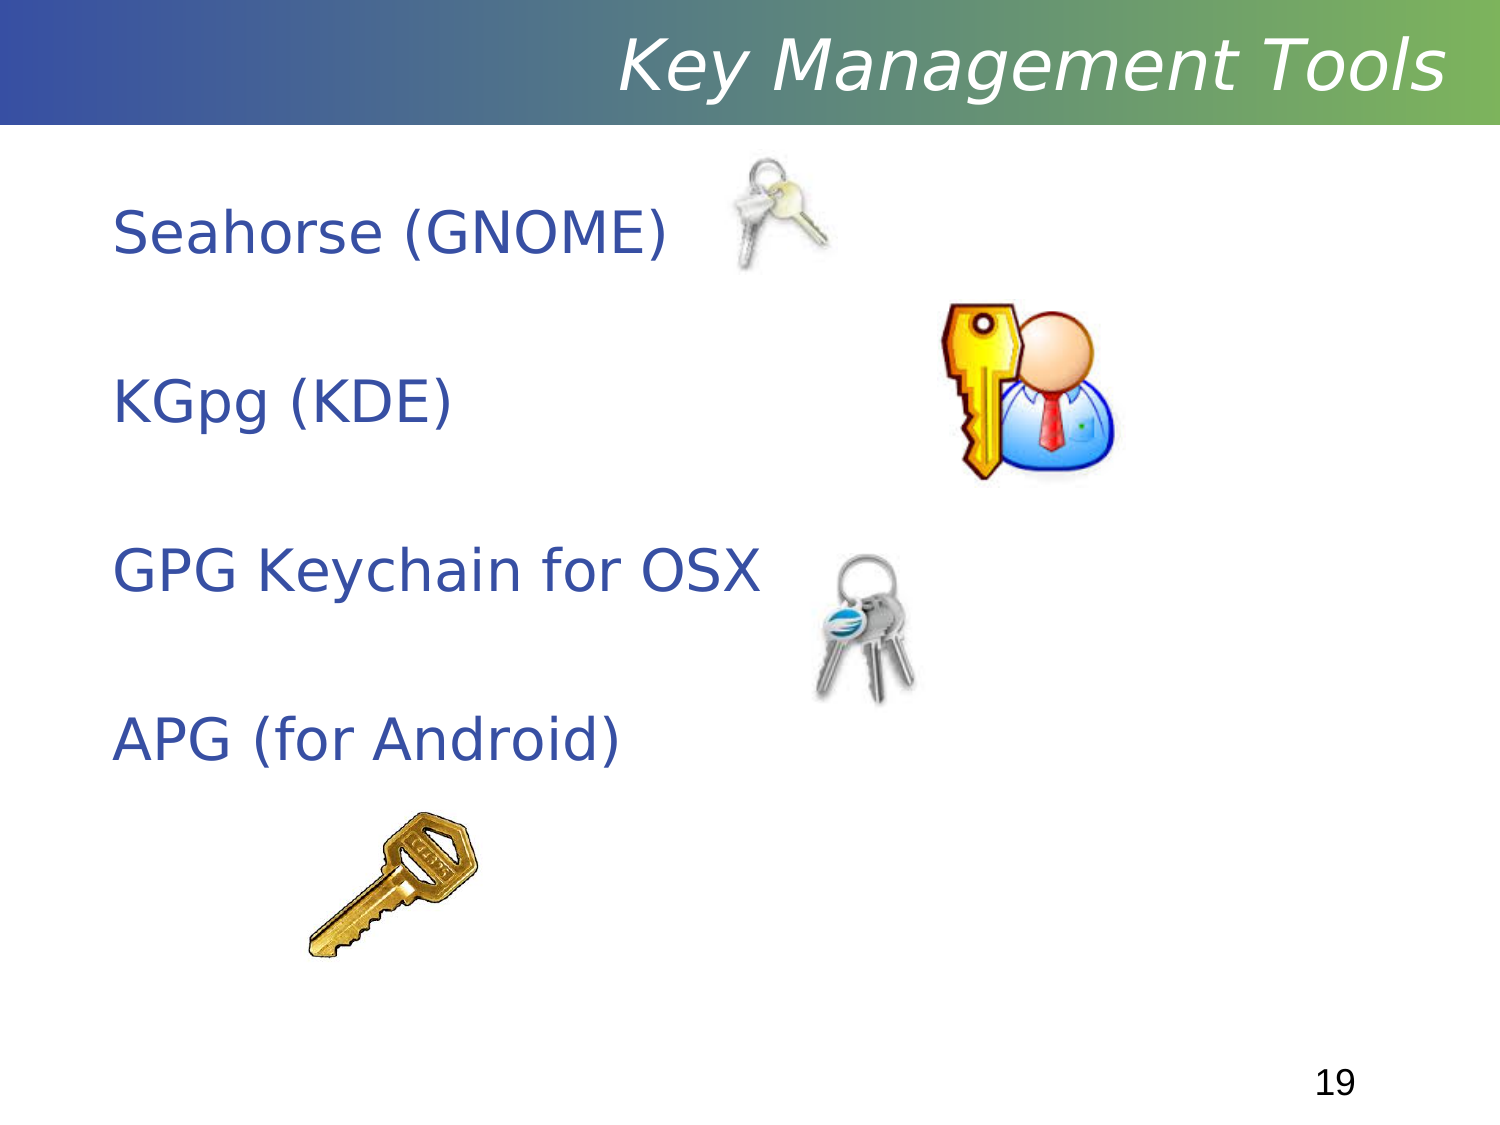

# Key Management Tools
Seahorse (GNOME)
KGpg (KDE)
GPG Keychain for OSX
APG (for Android)
19